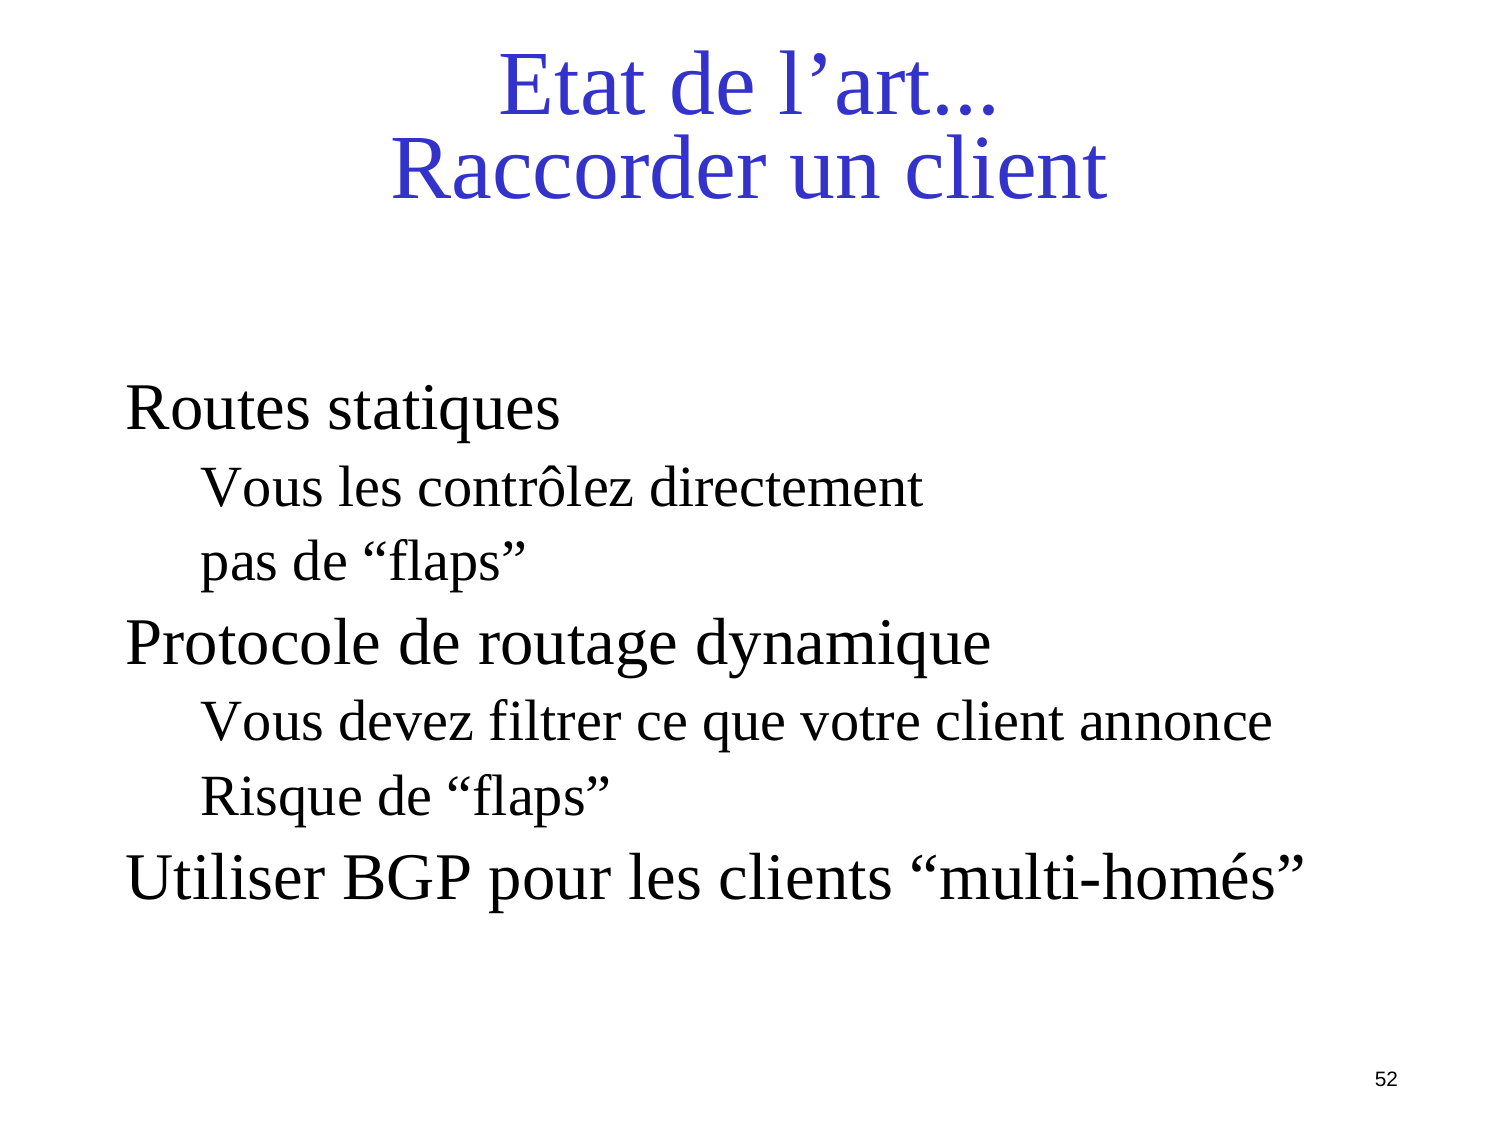

# Etat de l’art... Raccorder un client
Routes statiques
Vous les contrôlez directement
pas de “flaps”
Protocole de routage dynamique
Vous devez filtrer ce que votre client annonce
Risque de “flaps”
Utiliser BGP pour les clients “multi-homés”